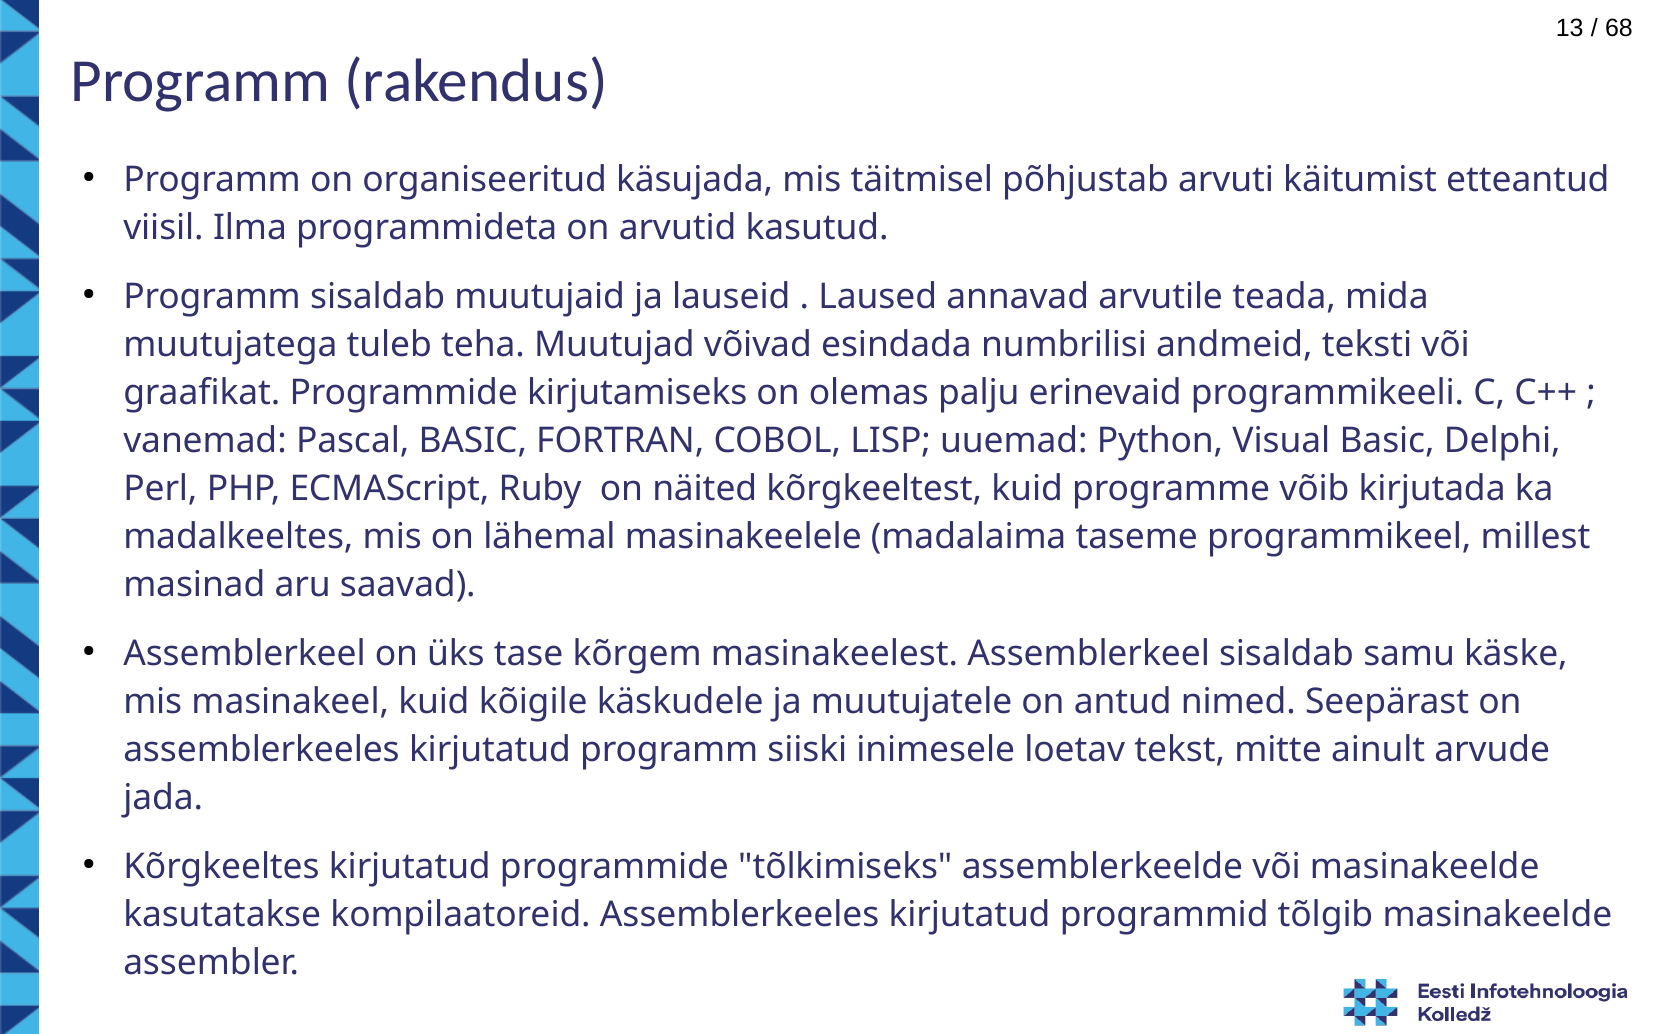

# Programm (rakendus)
Programm on organiseeritud käsujada, mis täitmisel põhjustab arvuti käitumist etteantud viisil. Ilma programmideta on arvutid kasutud.
Programm sisaldab muutujaid ja lauseid . Laused annavad arvutile teada, mida muutujatega tuleb teha. Muutujad võivad esindada numbrilisi andmeid, teksti või graafikat. Programmide kirjutamiseks on olemas palju erinevaid programmikeeli. C, C++ ; vanemad: Pascal, BASIC, FORTRAN, COBOL, LISP; uuemad: Python, Visual Basic, Delphi, Perl, PHP, ECMAScript, Ruby on näited kõrgkeeltest, kuid programme võib kirjutada ka madalkeeltes, mis on lähemal masinakeelele (madalaima taseme programmikeel, millest masinad aru saavad).
Assemblerkeel on üks tase kõrgem masinakeelest. Assemblerkeel sisaldab samu käske, mis masinakeel, kuid kõigile käskudele ja muutujatele on antud nimed. Seepärast on assemblerkeeles kirjutatud programm siiski inimesele loetav tekst, mitte ainult arvude jada.
Kõrgkeeltes kirjutatud programmide "tõlkimiseks" assemblerkeelde või masinakeelde kasutatakse kompilaatoreid. Assemblerkeeles kirjutatud programmid tõlgib masinakeelde assembler.